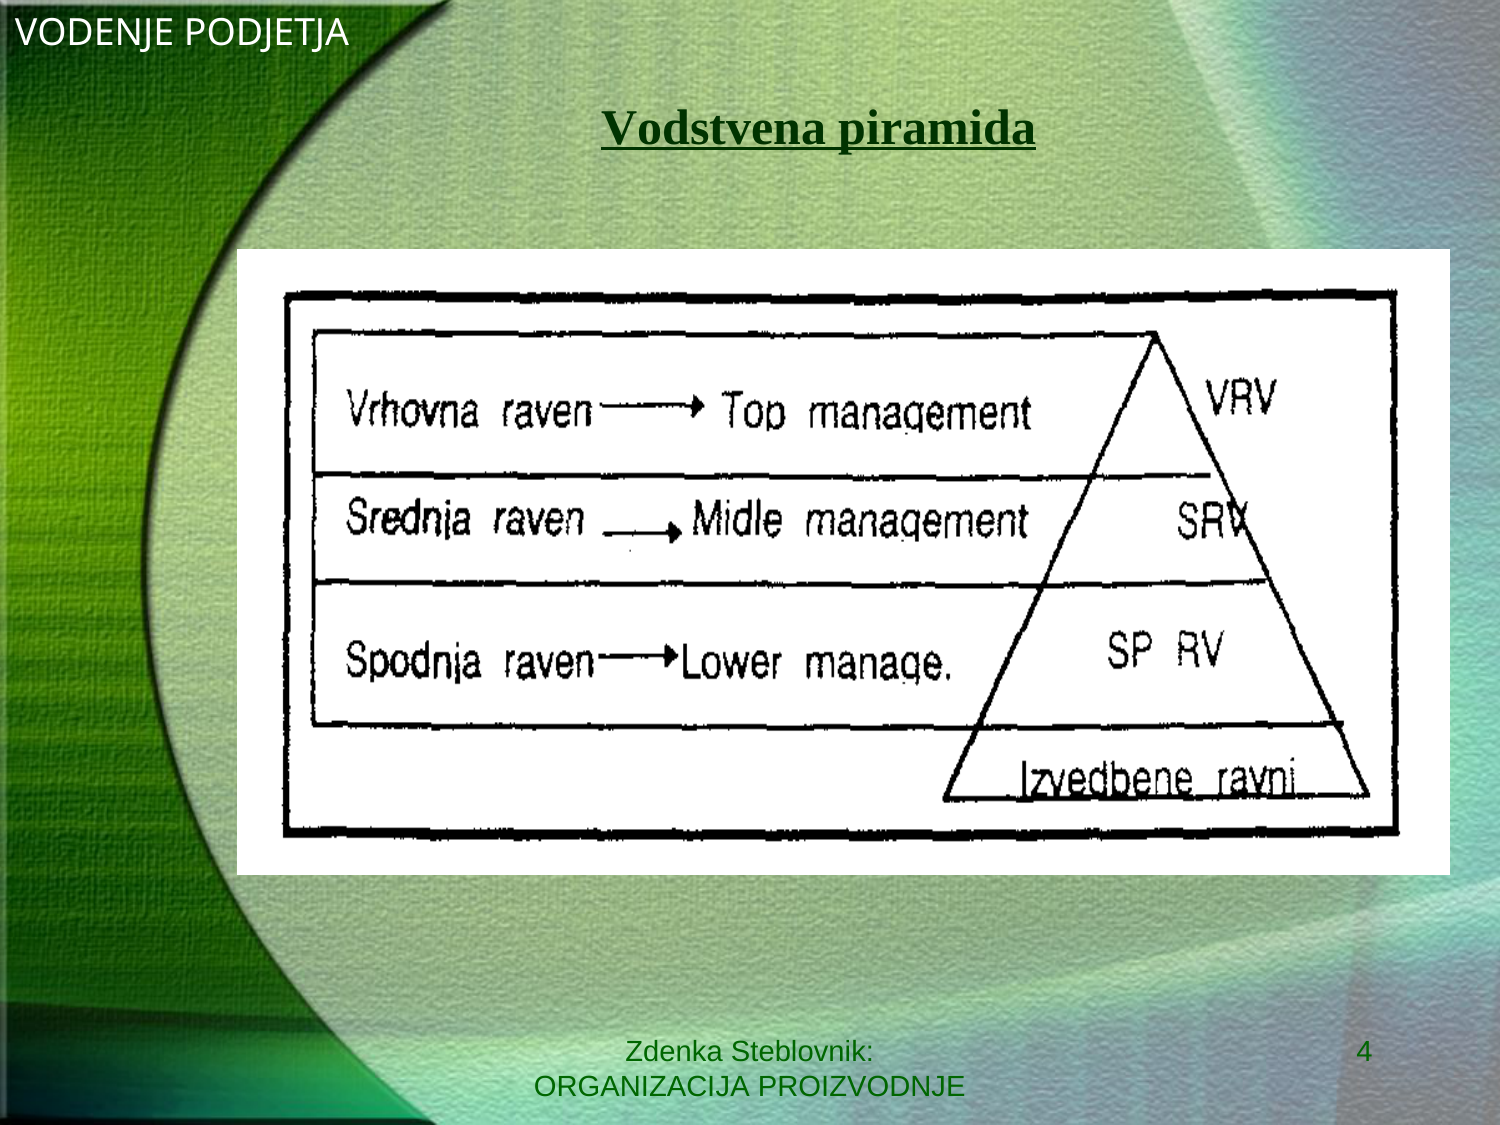

VODENJE PODJETJA
Vodstvena piramida
Zdenka Steblovnik: ORGANIZACIJA PROIZVODNJE